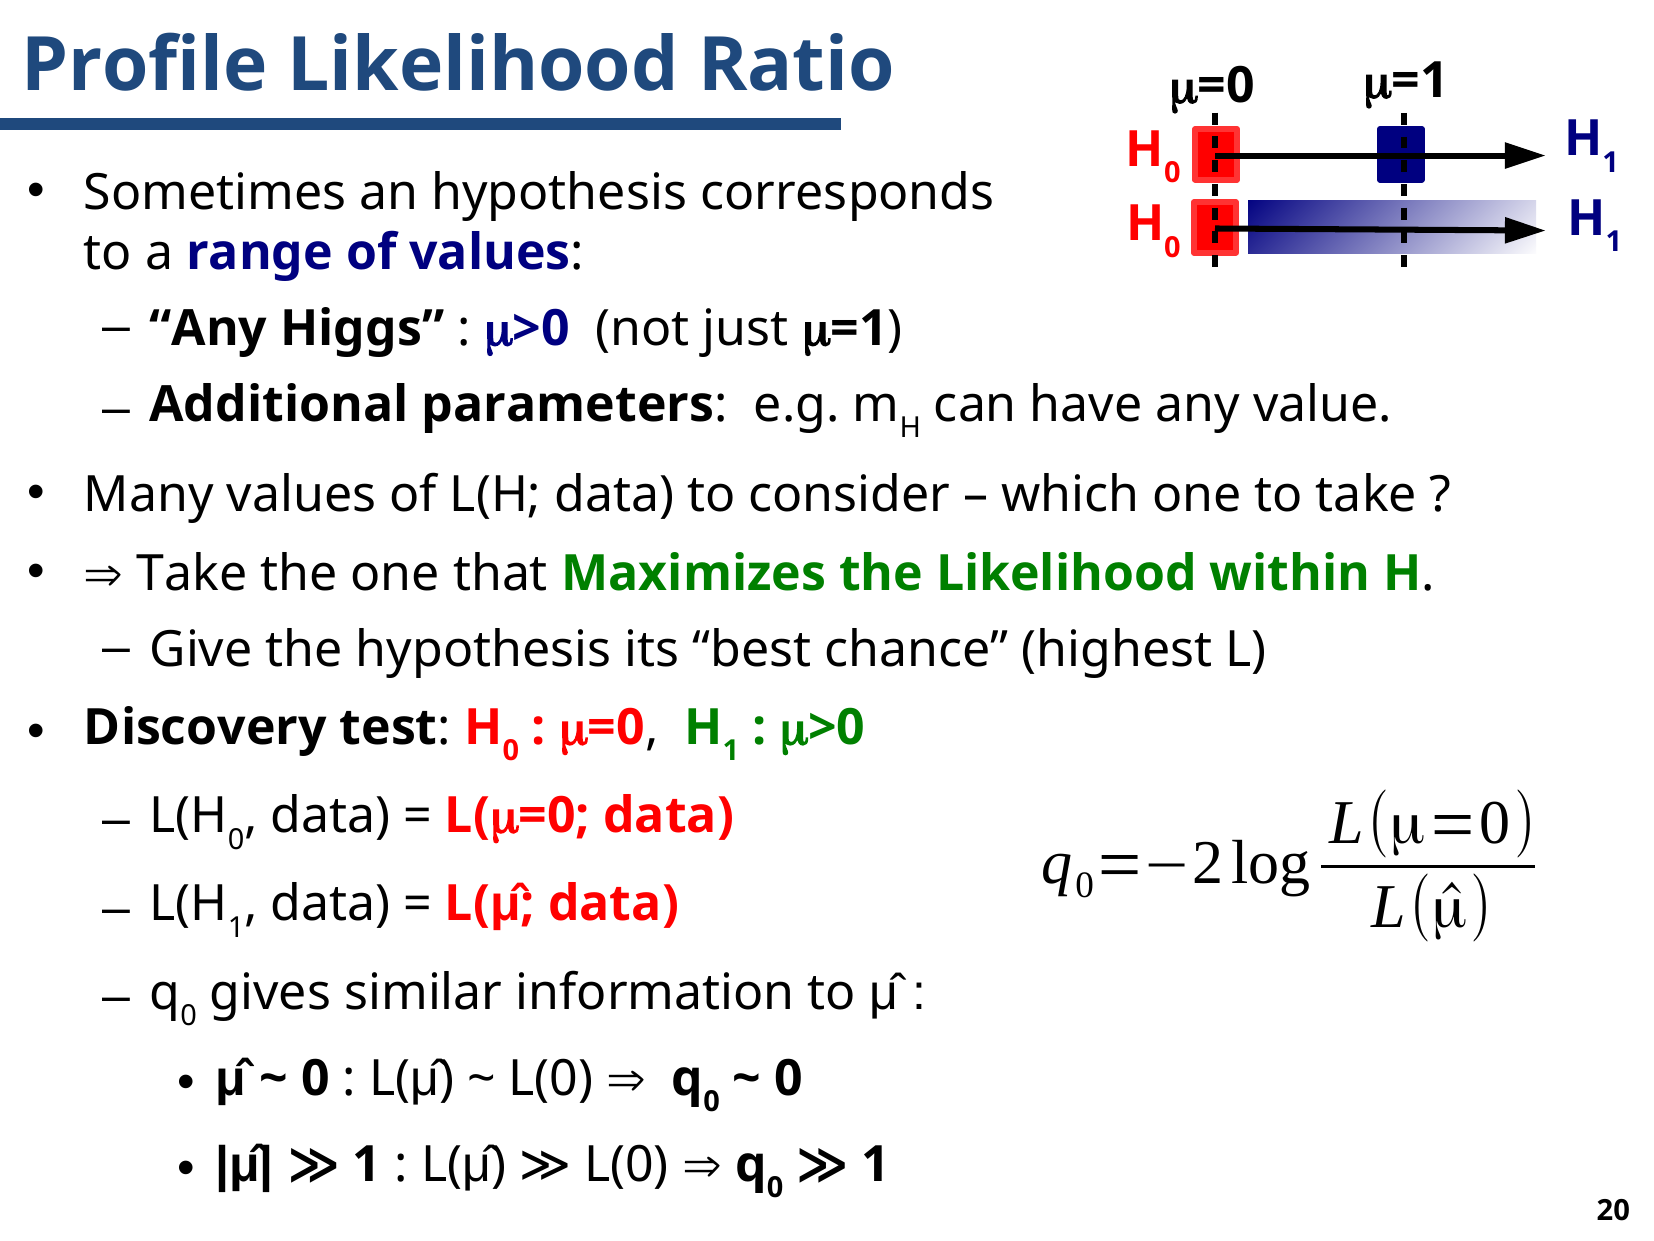

# Profile Likelihood Ratio
m=1
m=0
H1
H0
Sometimes an hypothesis corresponds
to a range of values:
“Any Higgs” : m>0 (not just m=1)
Additional parameters: e.g. mH can have any value.
Many values of L(H; data) to consider – which one to take ?
Þ Take the one that Maximizes the Likelihood within H.
Give the hypothesis its “best chance” (highest L)
Discovery test: H0 : m=0, H1 : m>0
L(H0, data) = L(m=0; data)
L(H1, data) = L(μ̂; data)
q0 gives similar information to μ̂ :
μ̂ ~ 0 : L(μ̂) ~ L(0) Þ q0 ~ 0
|μ̂| ≫ 1 : L(μ̂) ≫ L(0) Þ q0 ≫ 1
H1
H0
20